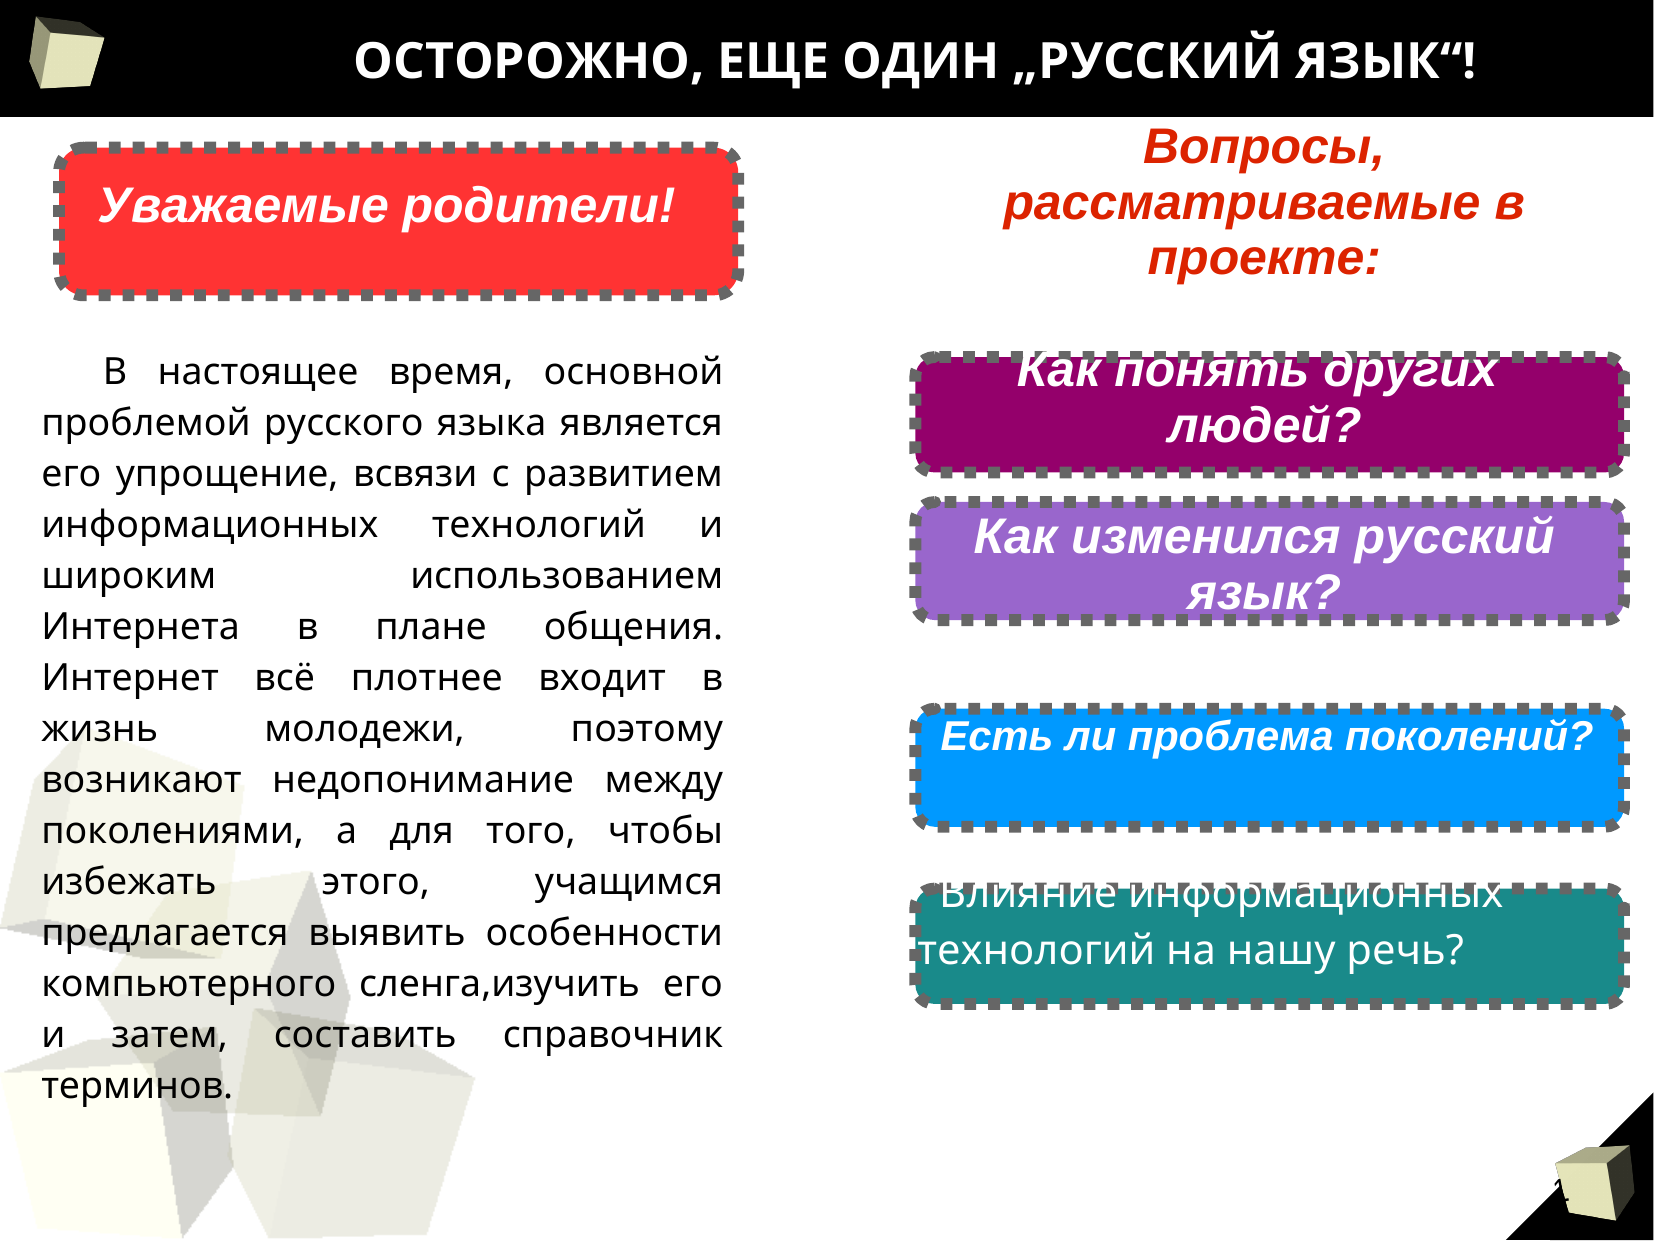

# ОСТОРОЖНО, ЕЩЕ ОДИН „РУССКИЙ ЯЗЫК“!
Вопросы, рассматриваемые в проекте:
Как понять других
людей?
Как изменился русский язык?
 Есть ли проблема поколений?
 Влияние информационных технологий на нашу речь?
 Уважаемые родители!
 В настоящее время, основной проблемой русского языка является его упрощение, всвязи с развитием информационных технологий и широким использованием Интернета в плане общения. Интернет всё плотнее входит в жизнь молодежи, поэтому возникают недопонимание между поколениями, а для того, чтобы избежать этого, учащимся предлагается выявить особенности компьютерного сленга,изучить его и затем, составить справочник терминов.